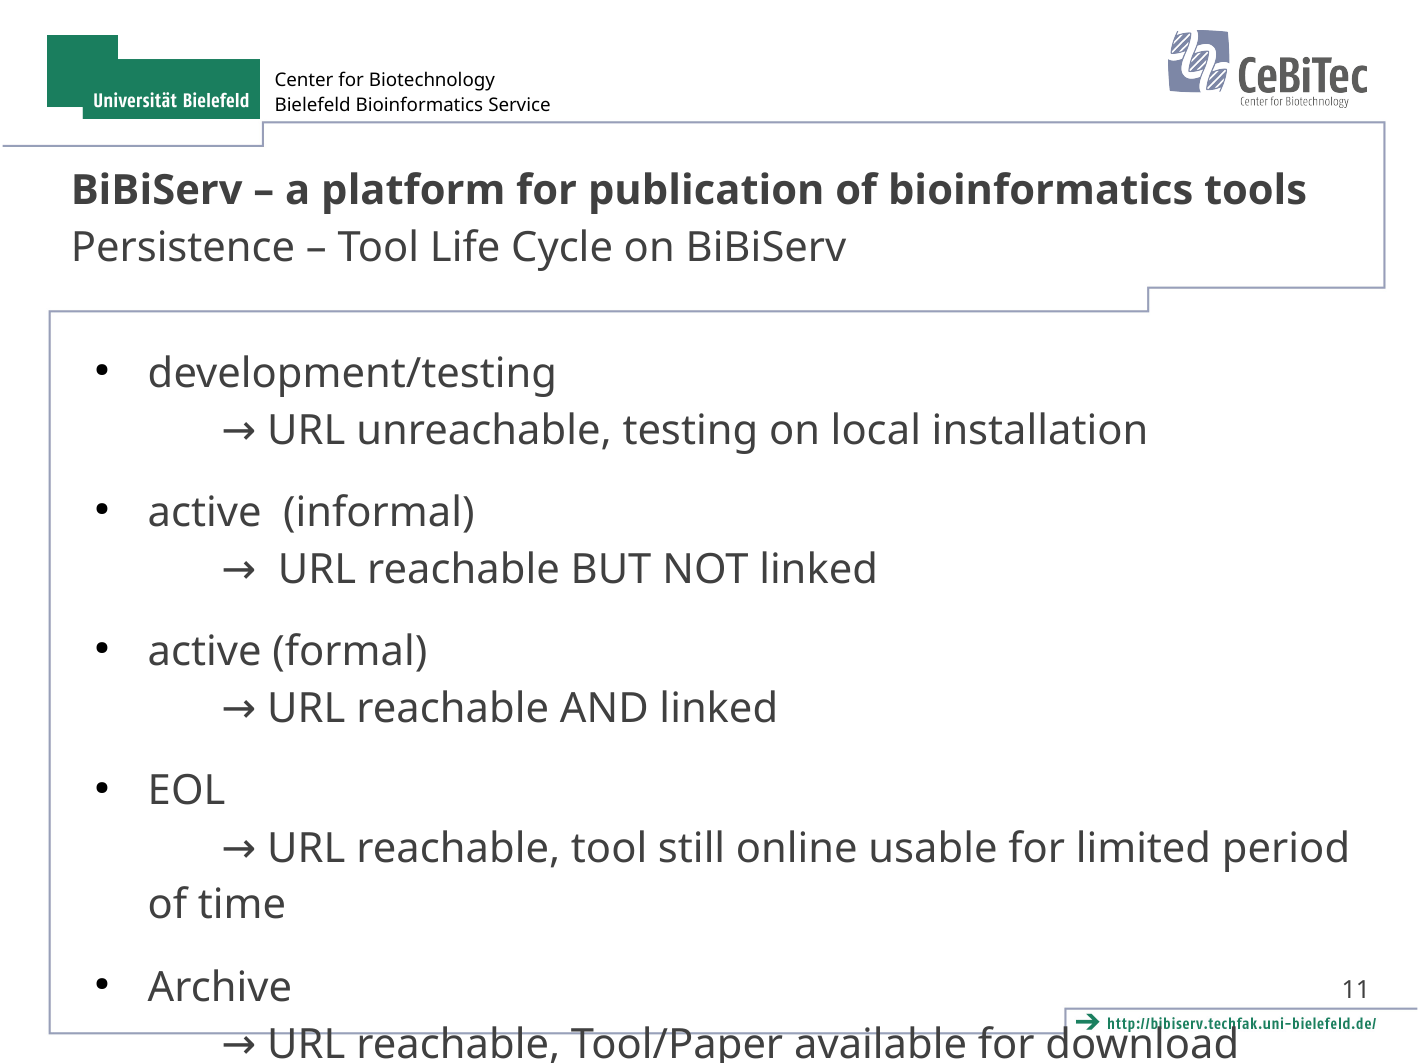

# BiBiServ – a platform for publication of bioinformatics tools Persistence – Tool Life Cycle on BiBiServ
development/testing
	→ URL unreachable, testing on local installation
active  (informal)
	→ URL reachable BUT NOT linked
active (formal)
	→ URL reachable AND linked
EOL
	→ URL reachable, tool still online usable for limited period of time
Archive
	→ URL reachable, Tool/Paper available for download
11